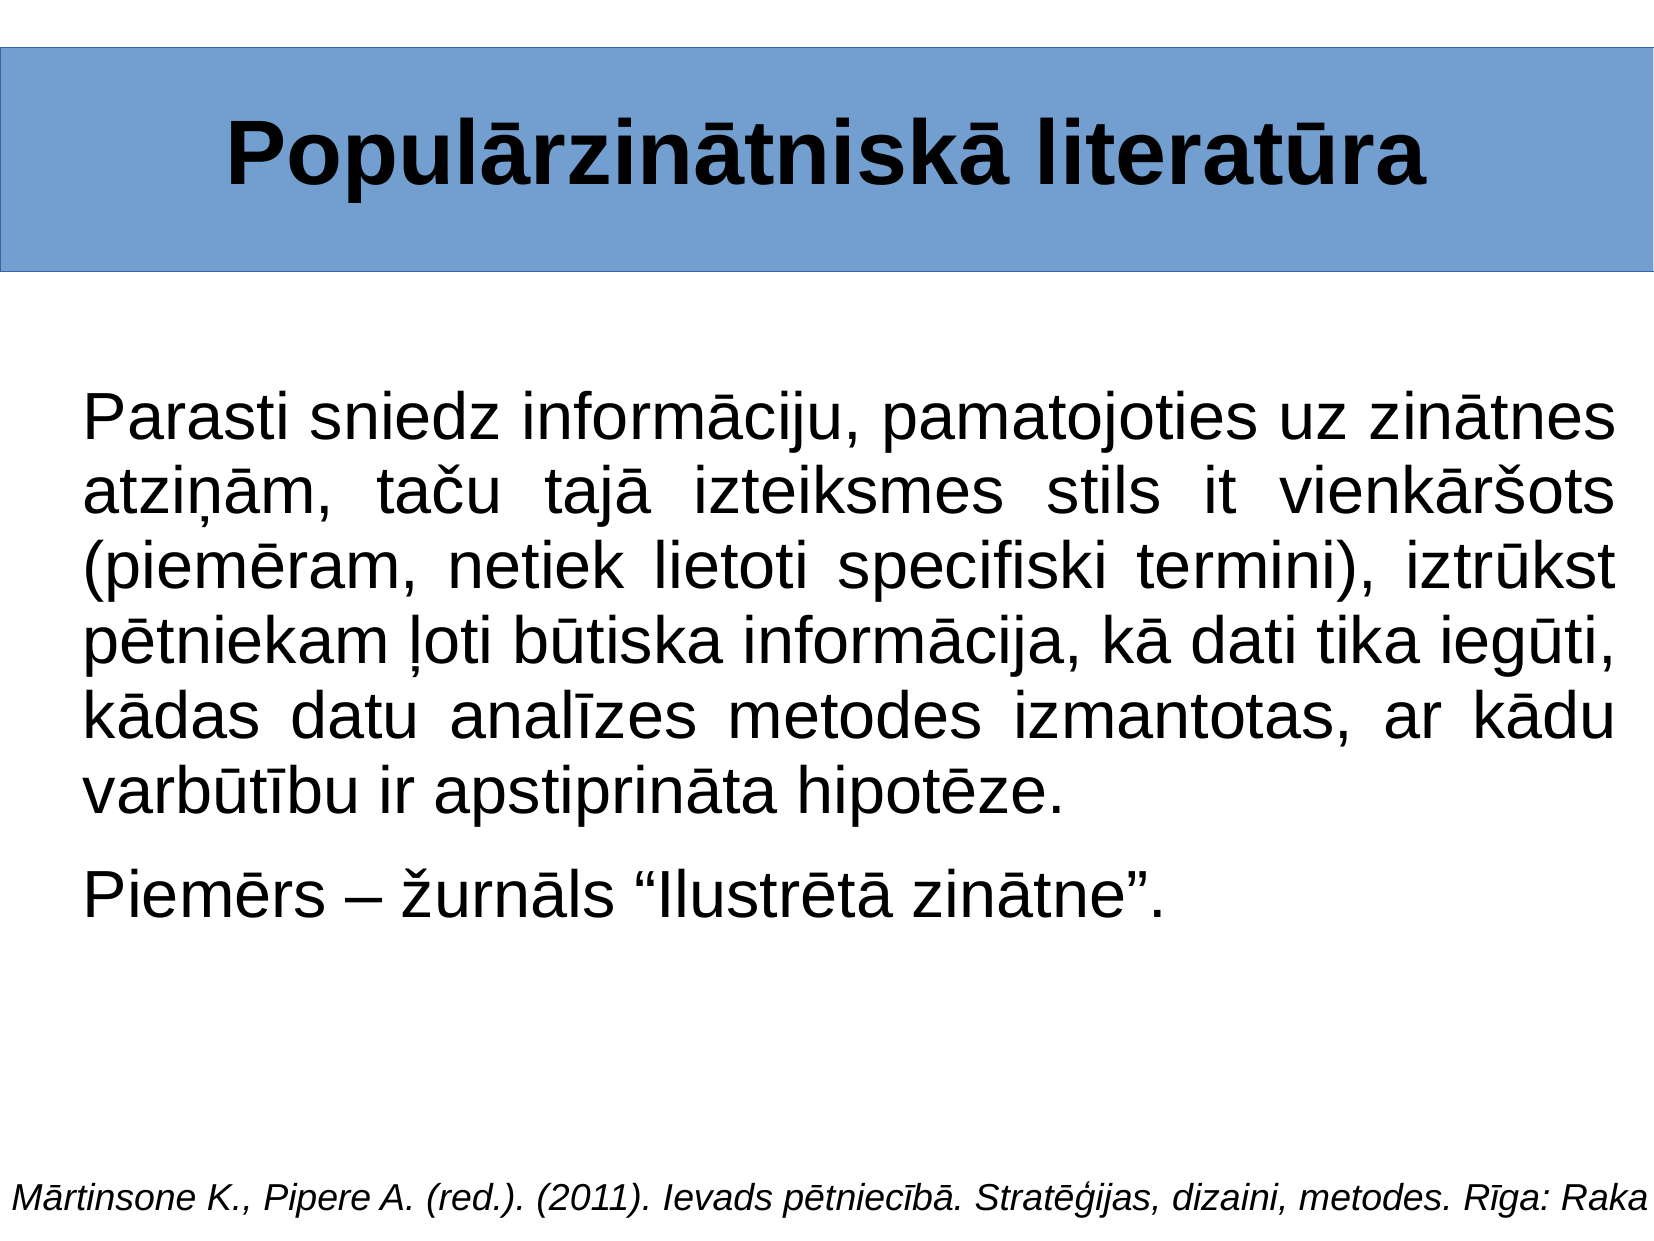

# Populārzinātniskā literatūra
Parasti sniedz informāciju, pamatojoties uz zinātnes atziņām, taču tajā izteiksmes stils it vienkāršots (piemēram, netiek lietoti specifiski termini), iztrūkst pētniekam ļoti būtiska informācija, kā dati tika iegūti, kādas datu analīzes metodes izmantotas, ar kādu varbūtību ir apstiprināta hipotēze.
Piemērs – žurnāls “Ilustrētā zinātne”.
Mārtinsone K., Pipere A. (red.). (2011). Ievads pētniecībā. Stratēģijas, dizaini, metodes. Rīga: Raka